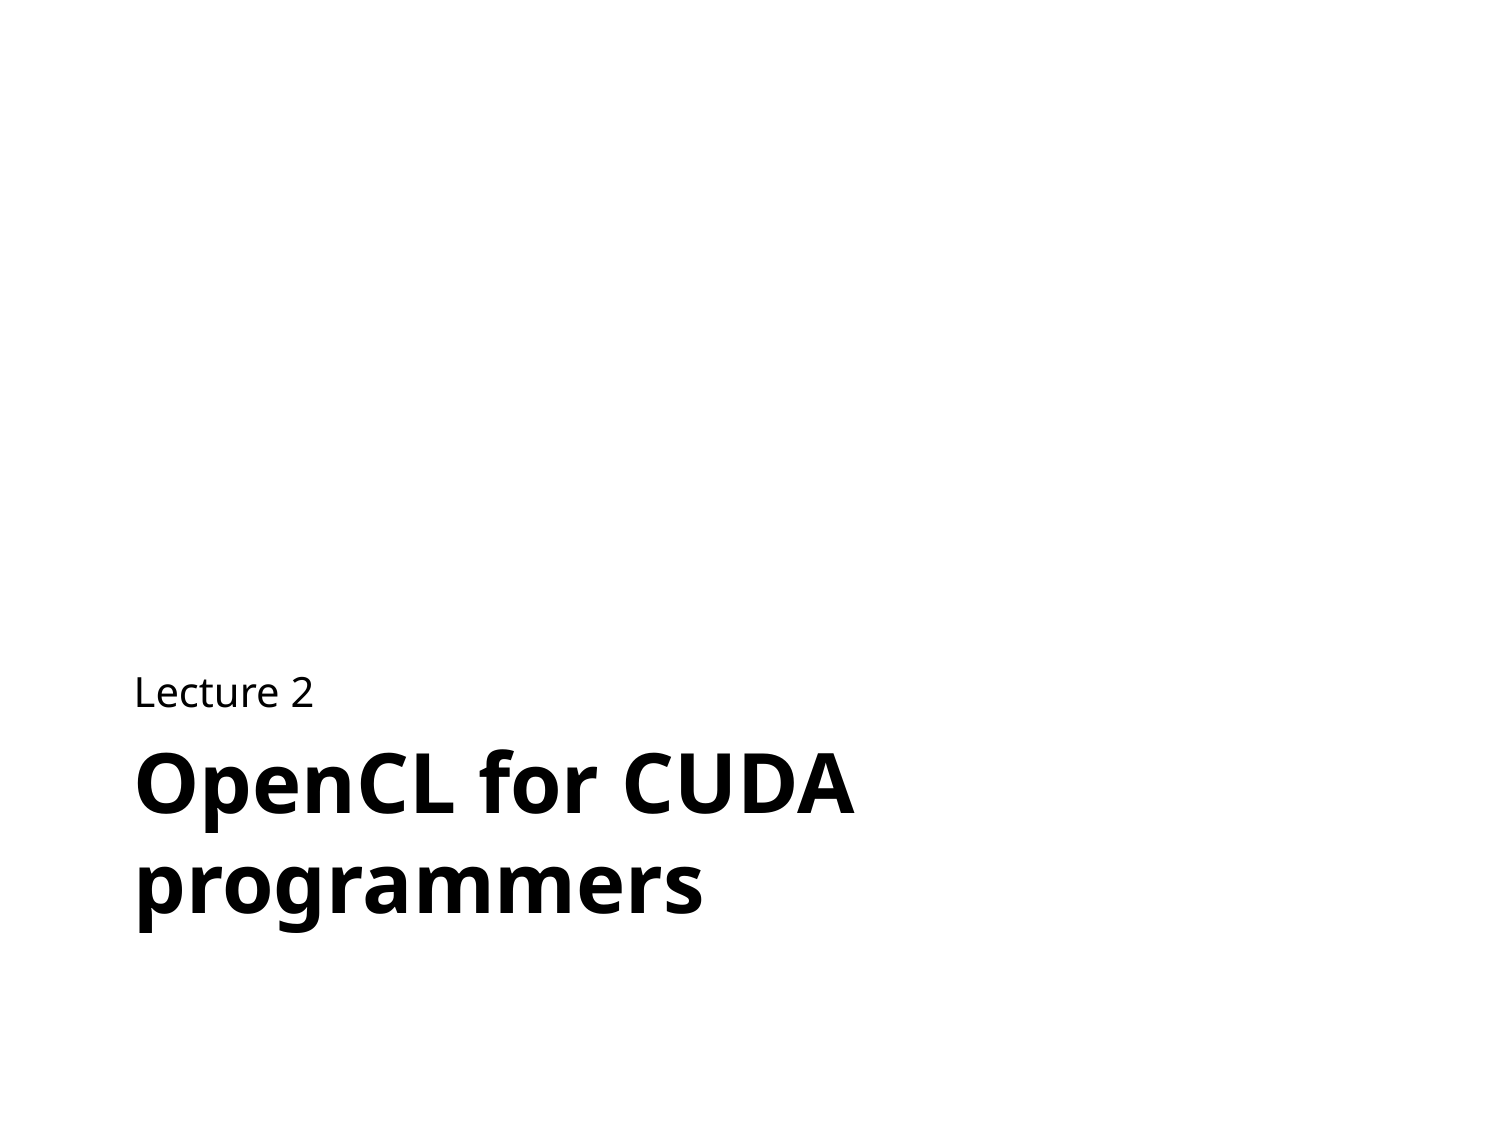

Lecture 2
# OpenCL for CUDA programmers